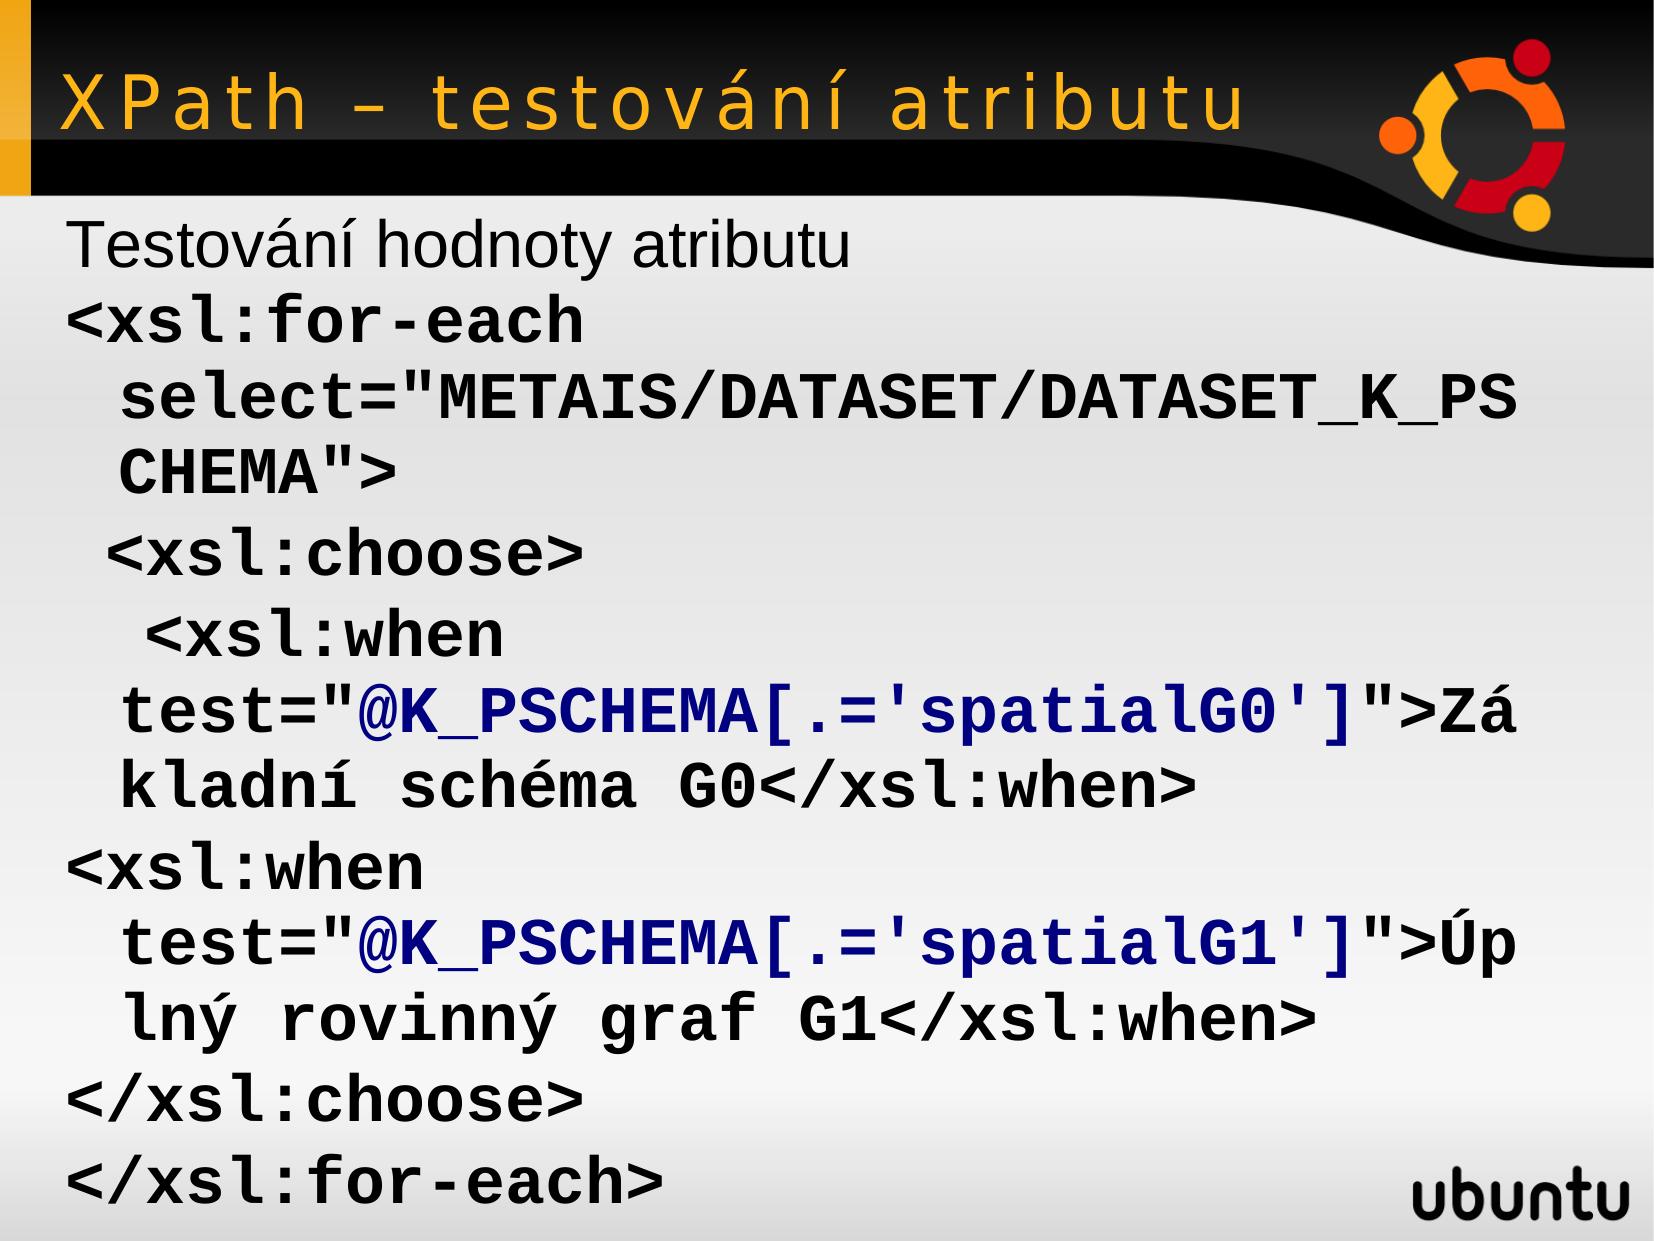

# XPath – testování atributu
Testování hodnoty atributu
<xsl:for-each select="METAIS/DATASET/DATASET_K_PSCHEMA">
 <xsl:choose>
 <xsl:when test="@K_PSCHEMA[.='spatialG0']">Základní schéma G0</xsl:when>
<xsl:when test="@K_PSCHEMA[.='spatialG1']">Úplný rovinný graf G1</xsl:when>
</xsl:choose>
</xsl:for-each>